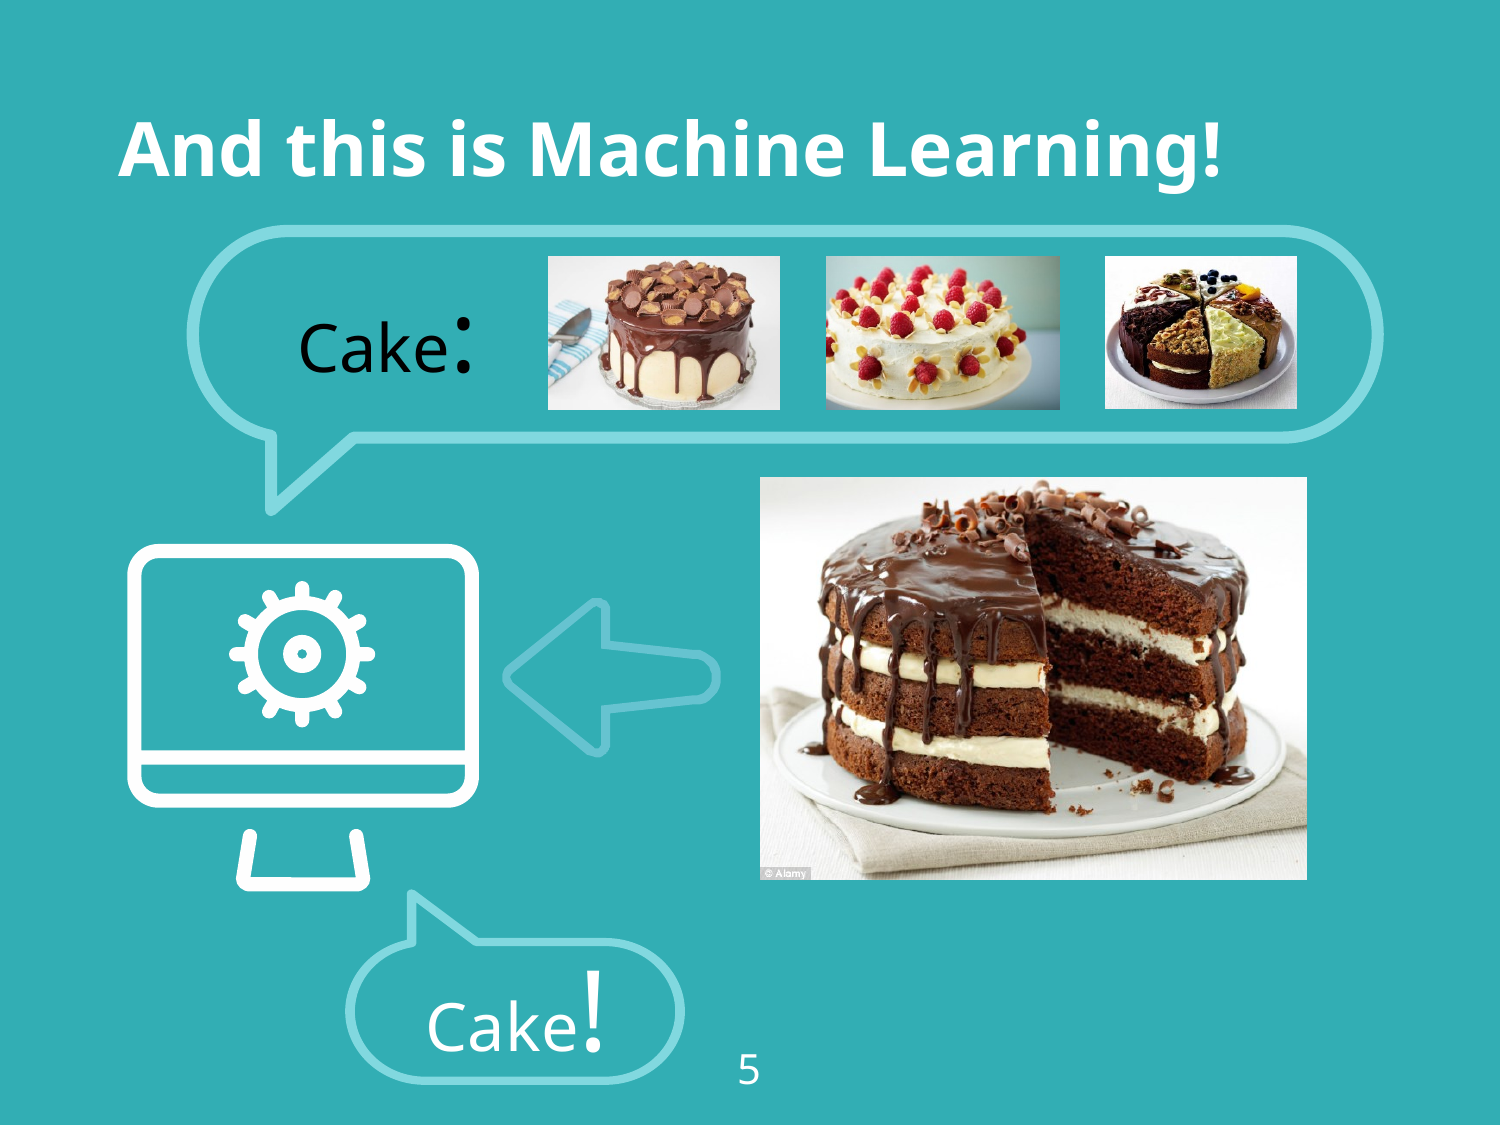

# And this is Machine Learning!
Cake:
Cake!